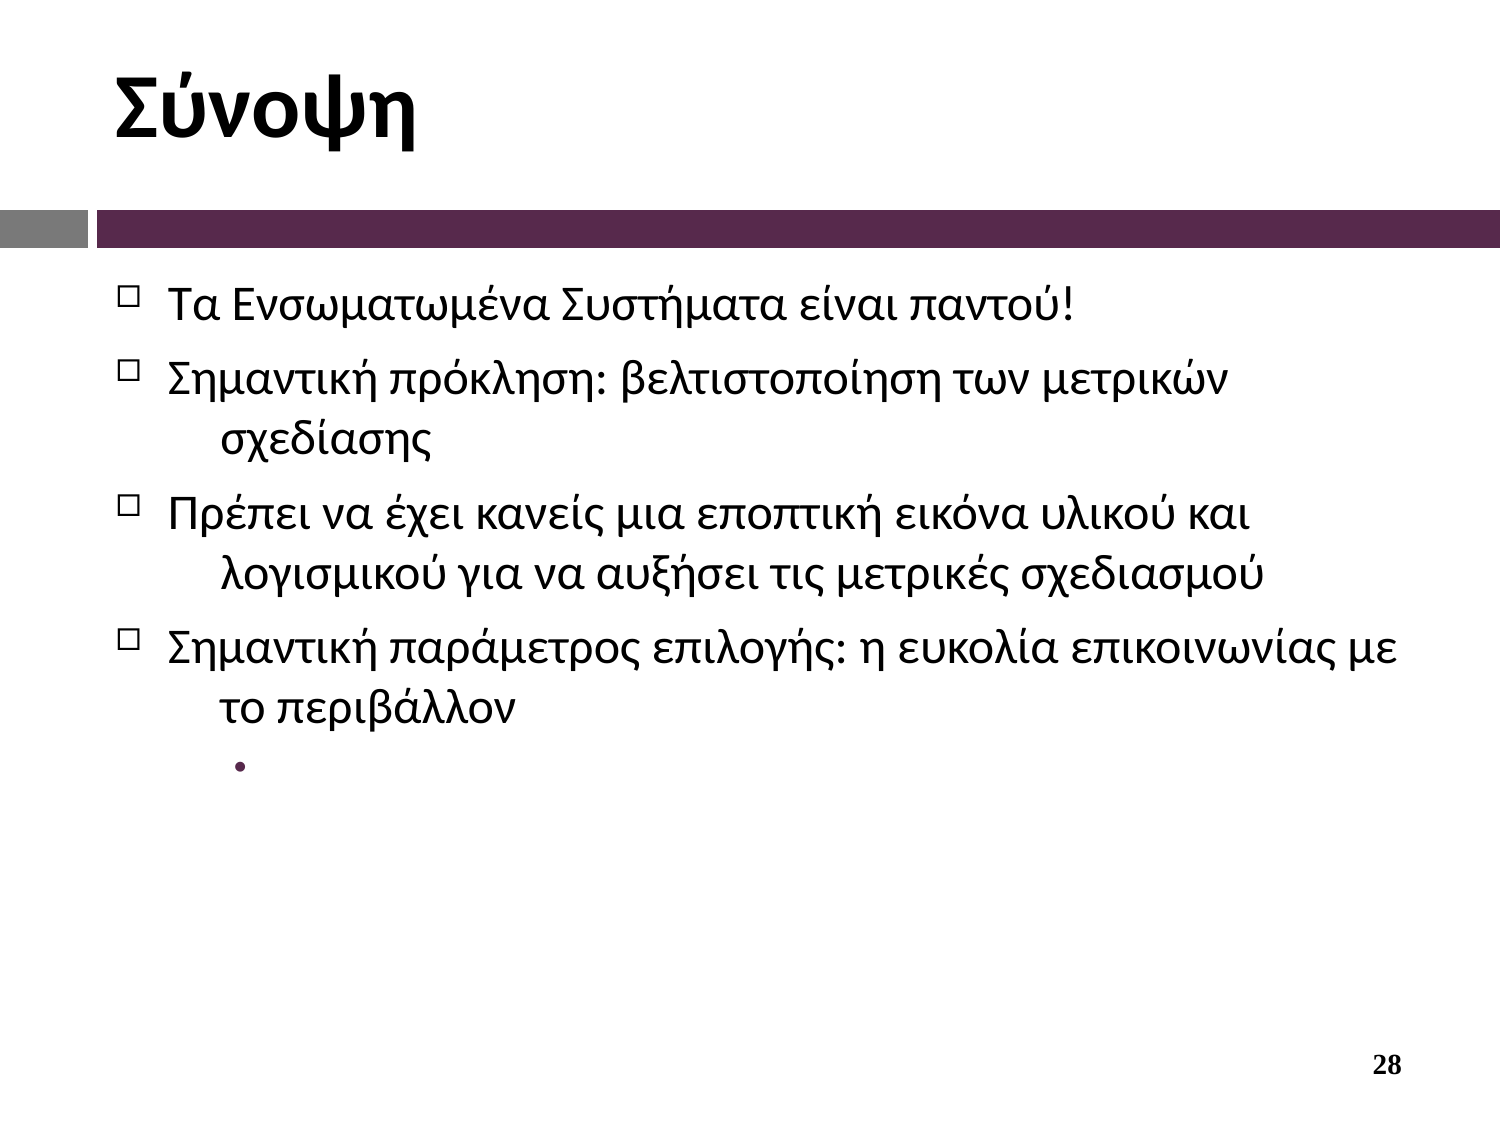

# Σύνοψη
Τα Ενσωματωμένα Συστήματα είναι παντού!
Σημαντική πρόκληση: βελτιστοποίηση των μετρικών σχεδίασης
Πρέπει να έχει κανείς μια εποπτική εικόνα υλικού και λογισμικού για να αυξήσει τις μετρικές σχεδιασμού
Σημαντική παράμετρος επιλογής: η ευκολία επικοινωνίας με το περιβάλλον